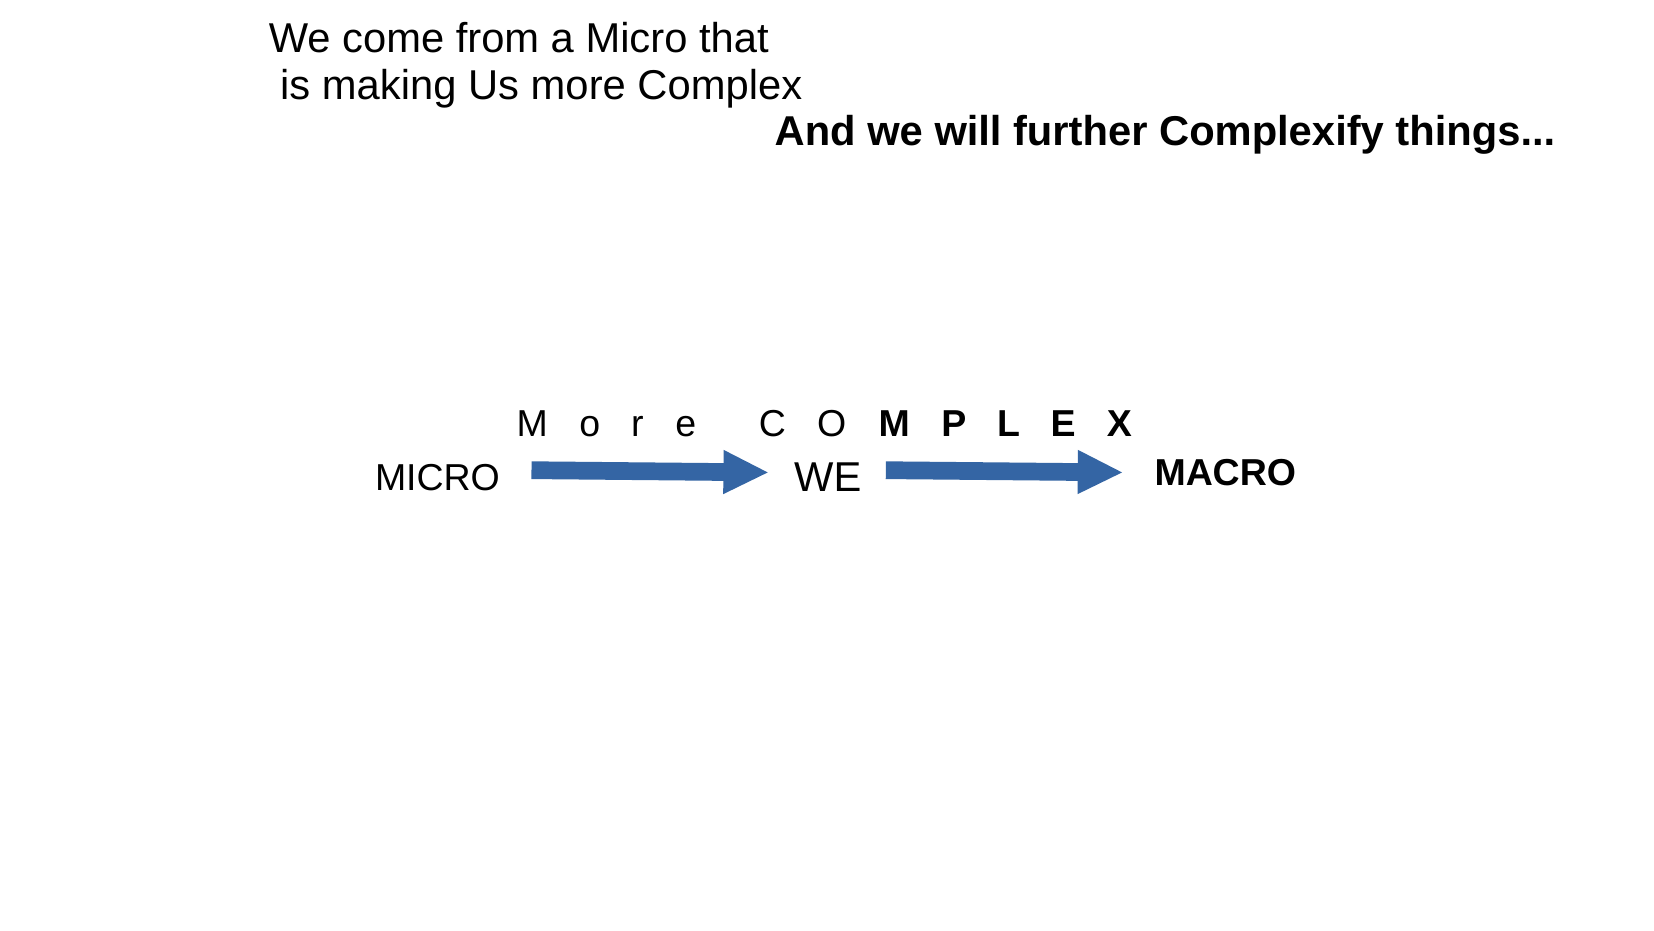

We come from a Micro that
 is making Us more Complex
 And we will further Complexify things...
M o r e C O M P L E X
MACRO
WE
MICRO